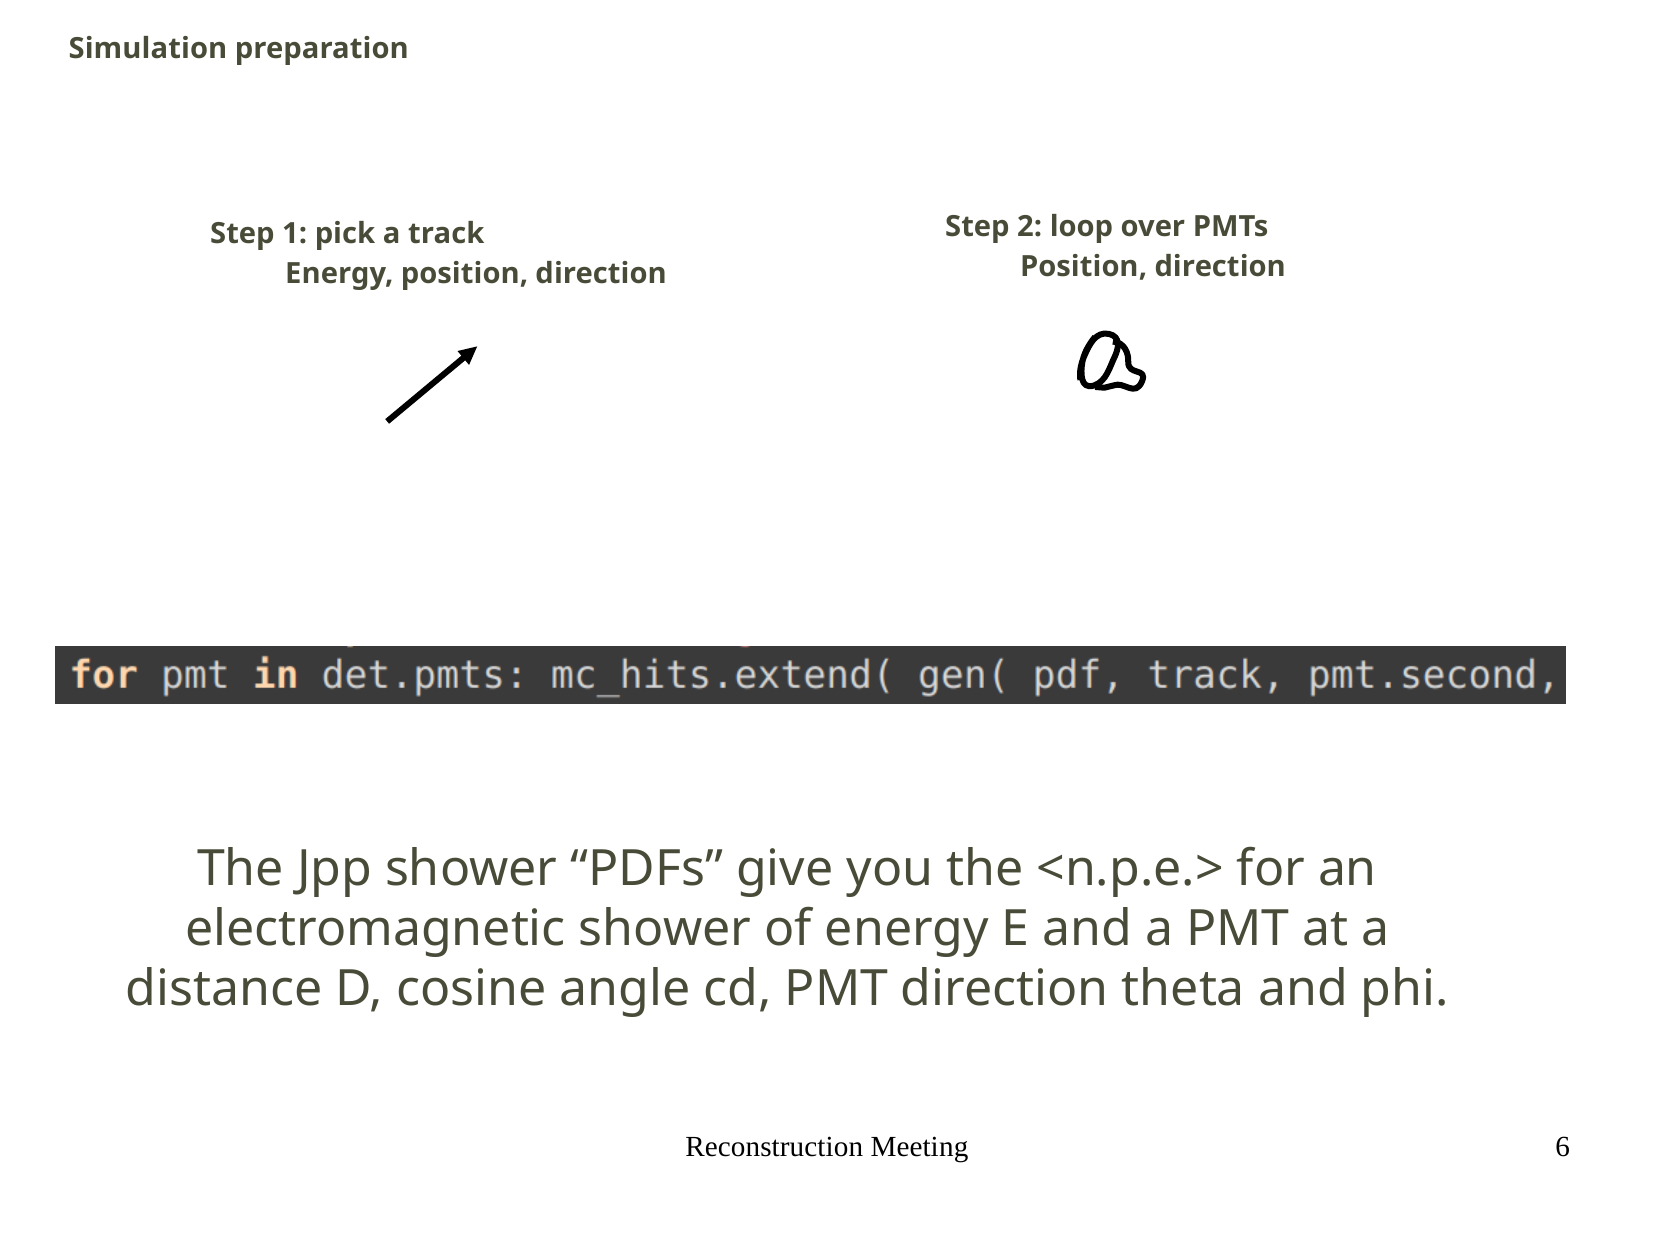

Simulation preparation
Step 2: loop over PMTs
	Position, direction
Step 1: pick a track
	Energy, position, direction
The Jpp shower “PDFs” give you the <n.p.e.> for an electromagnetic shower of energy E and a PMT at a distance D, cosine angle cd, PMT direction theta and phi.
Reconstruction Meeting
6